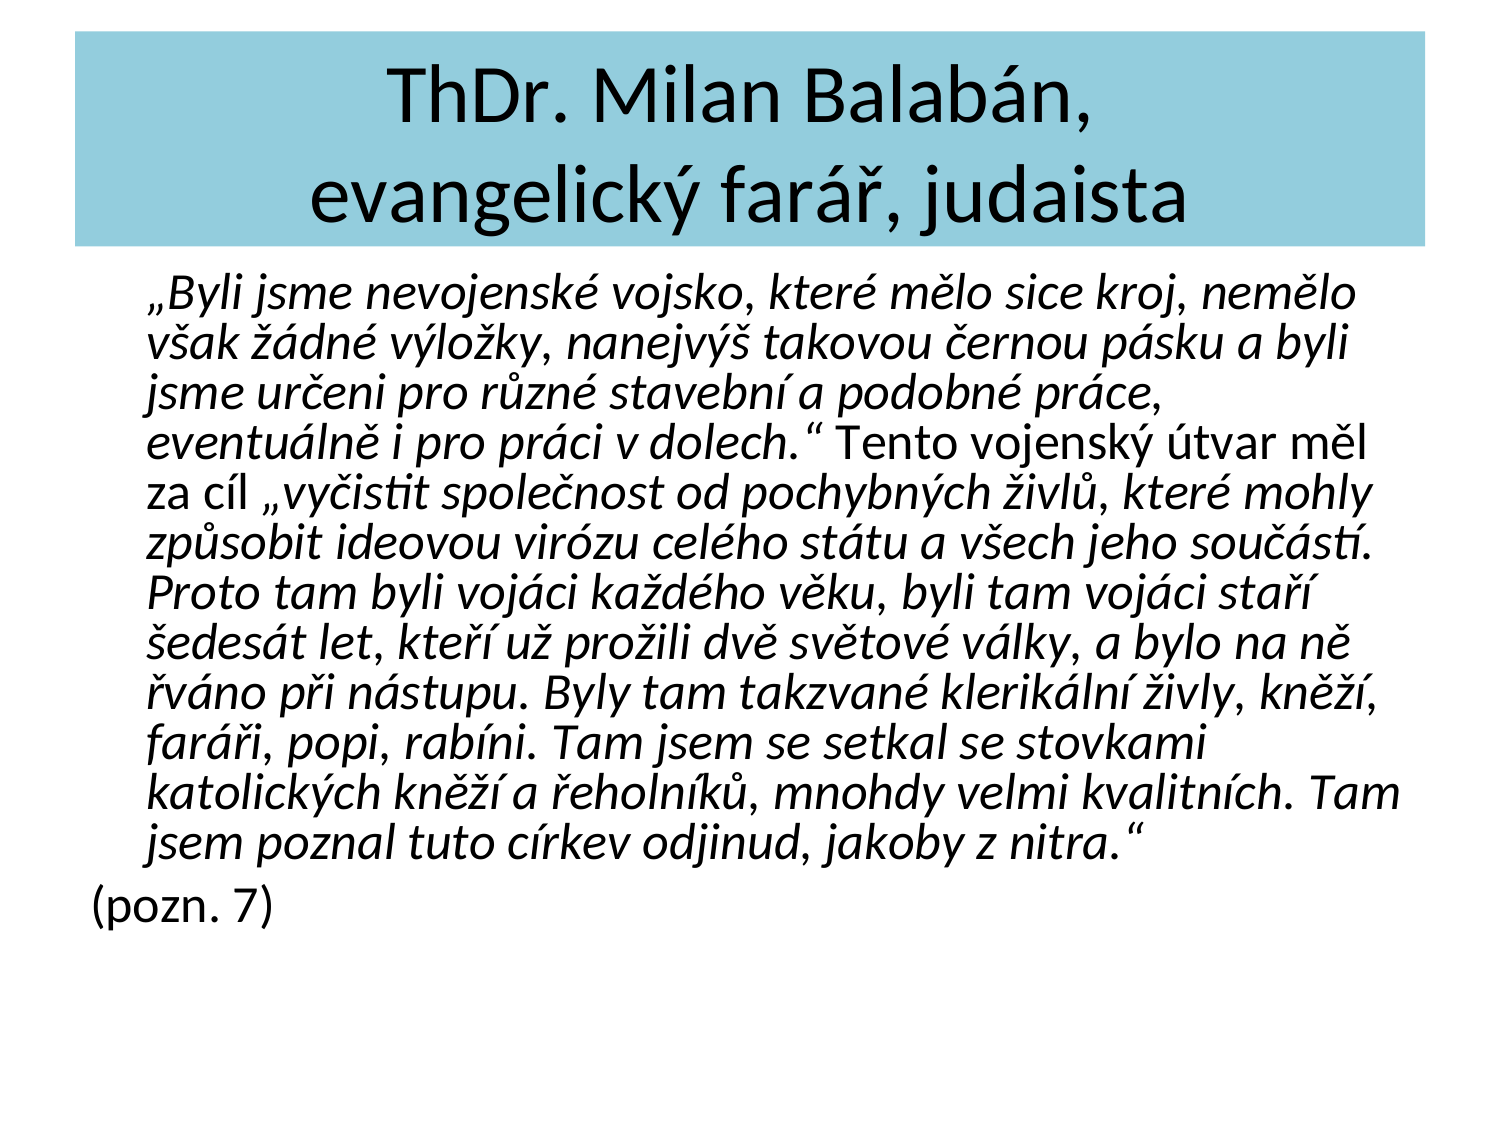

# ThDr. Milan Balabán, evangelický farář, judaista
	„Byli jsme nevojenské vojsko, které mělo sice kroj, nemělo však žádné výložky, nanejvýš takovou černou pásku a byli jsme určeni pro různé stavební a podobné práce, eventuálně i pro práci v dolech.“ Tento vojenský útvar měl za cíl „vyčistit společnost od pochybných živlů, které mohly způsobit ideovou virózu celého státu a všech jeho součástí. Proto tam byli vojáci každého věku, byli tam vojáci staří šedesát let, kteří už prožili dvě světové války, a bylo na ně řváno při nástupu. Byly tam takzvané klerikální živly, kněží, faráři, popi, rabíni. Tam jsem se setkal se stovkami katolických kněží a řeholníků, mnohdy velmi kvalitních. Tam jsem poznal tuto církev odjinud, jakoby z nitra.“
(pozn. 7)